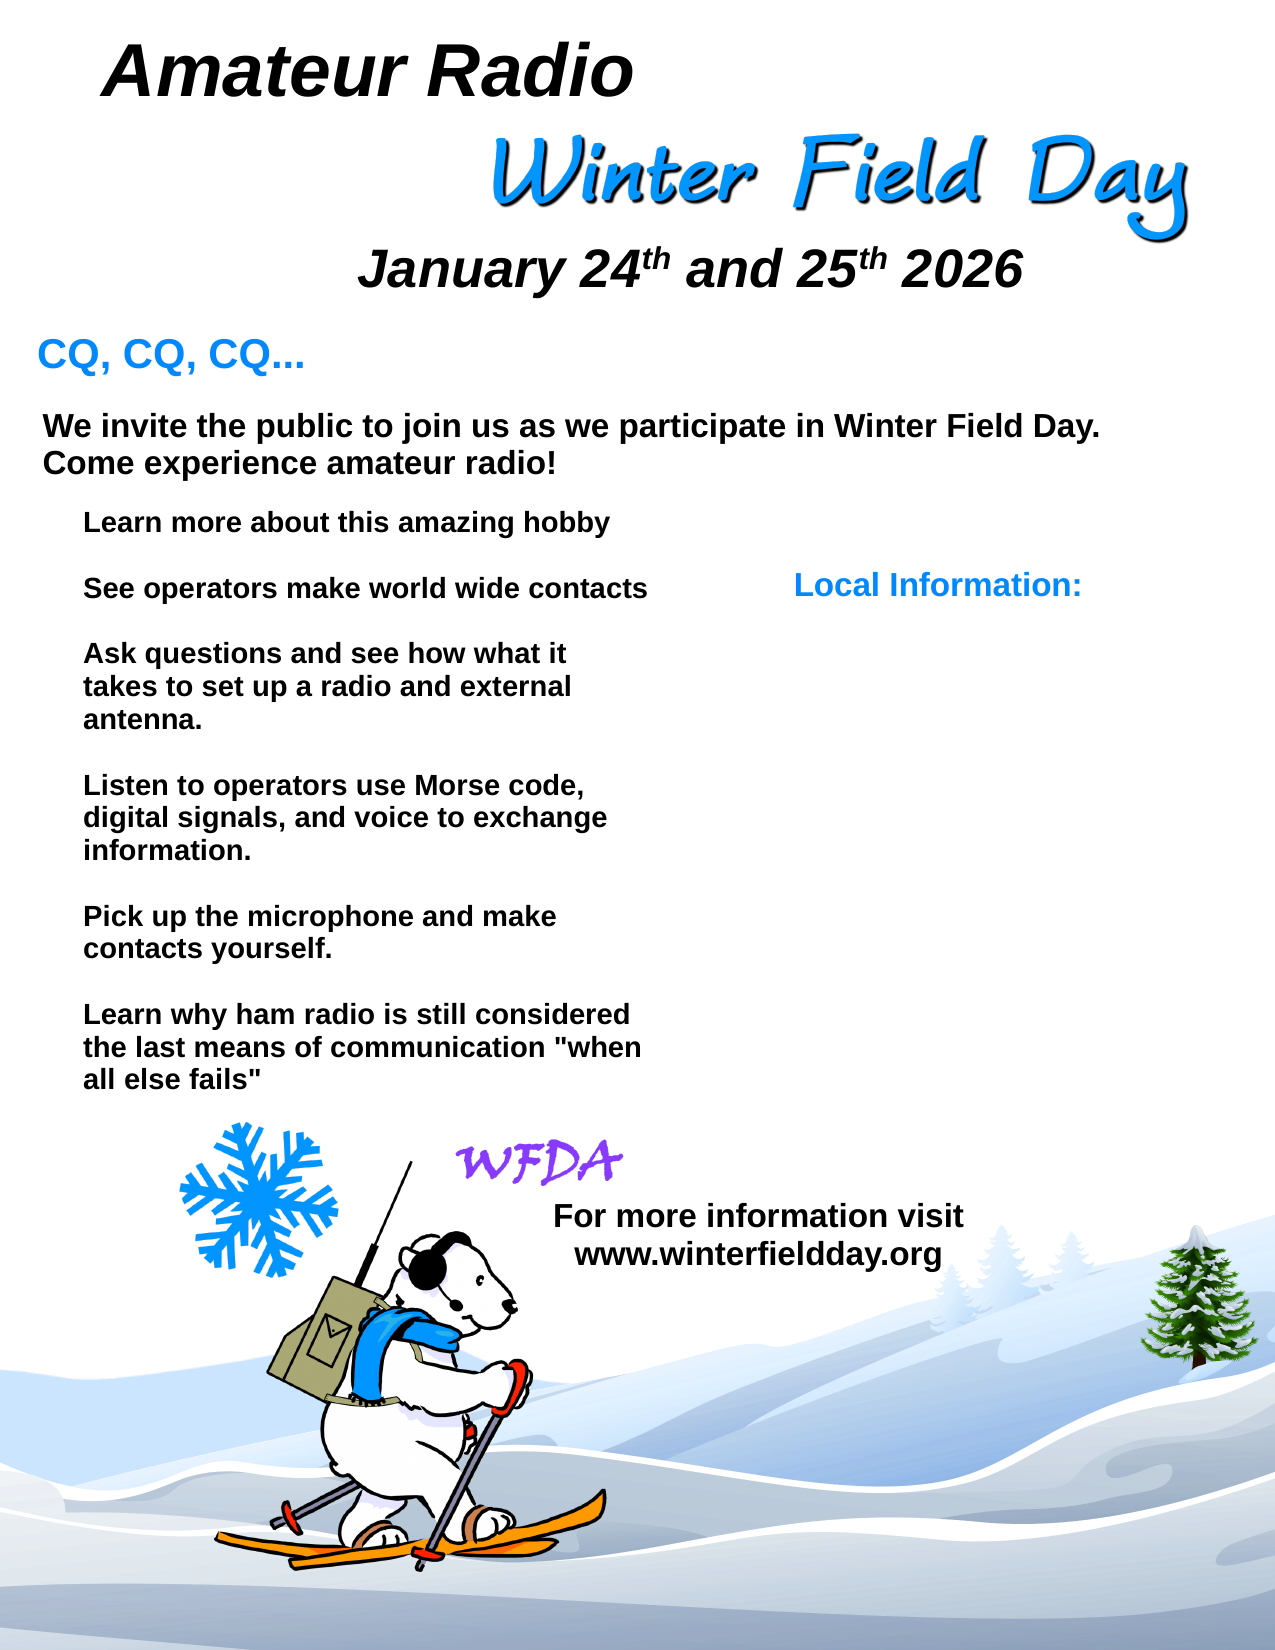

Amateur Radio
January 24th and 25th 2026
CQ, CQ, CQ...
We invite the public to join us as we participate in Winter Field Day.
Come experience amateur radio!
Learn more about this amazing hobby
See operators make world wide contacts
Ask questions and see how what it
takes to set up a radio and external
antenna.
Listen to operators use Morse code,
digital signals, and voice to exchange information.
Pick up the microphone and make
contacts yourself.
Learn why ham radio is still considered
the last means of communication "when
all else fails"
Local Information:
For more information visit
www.winterfieldday.org